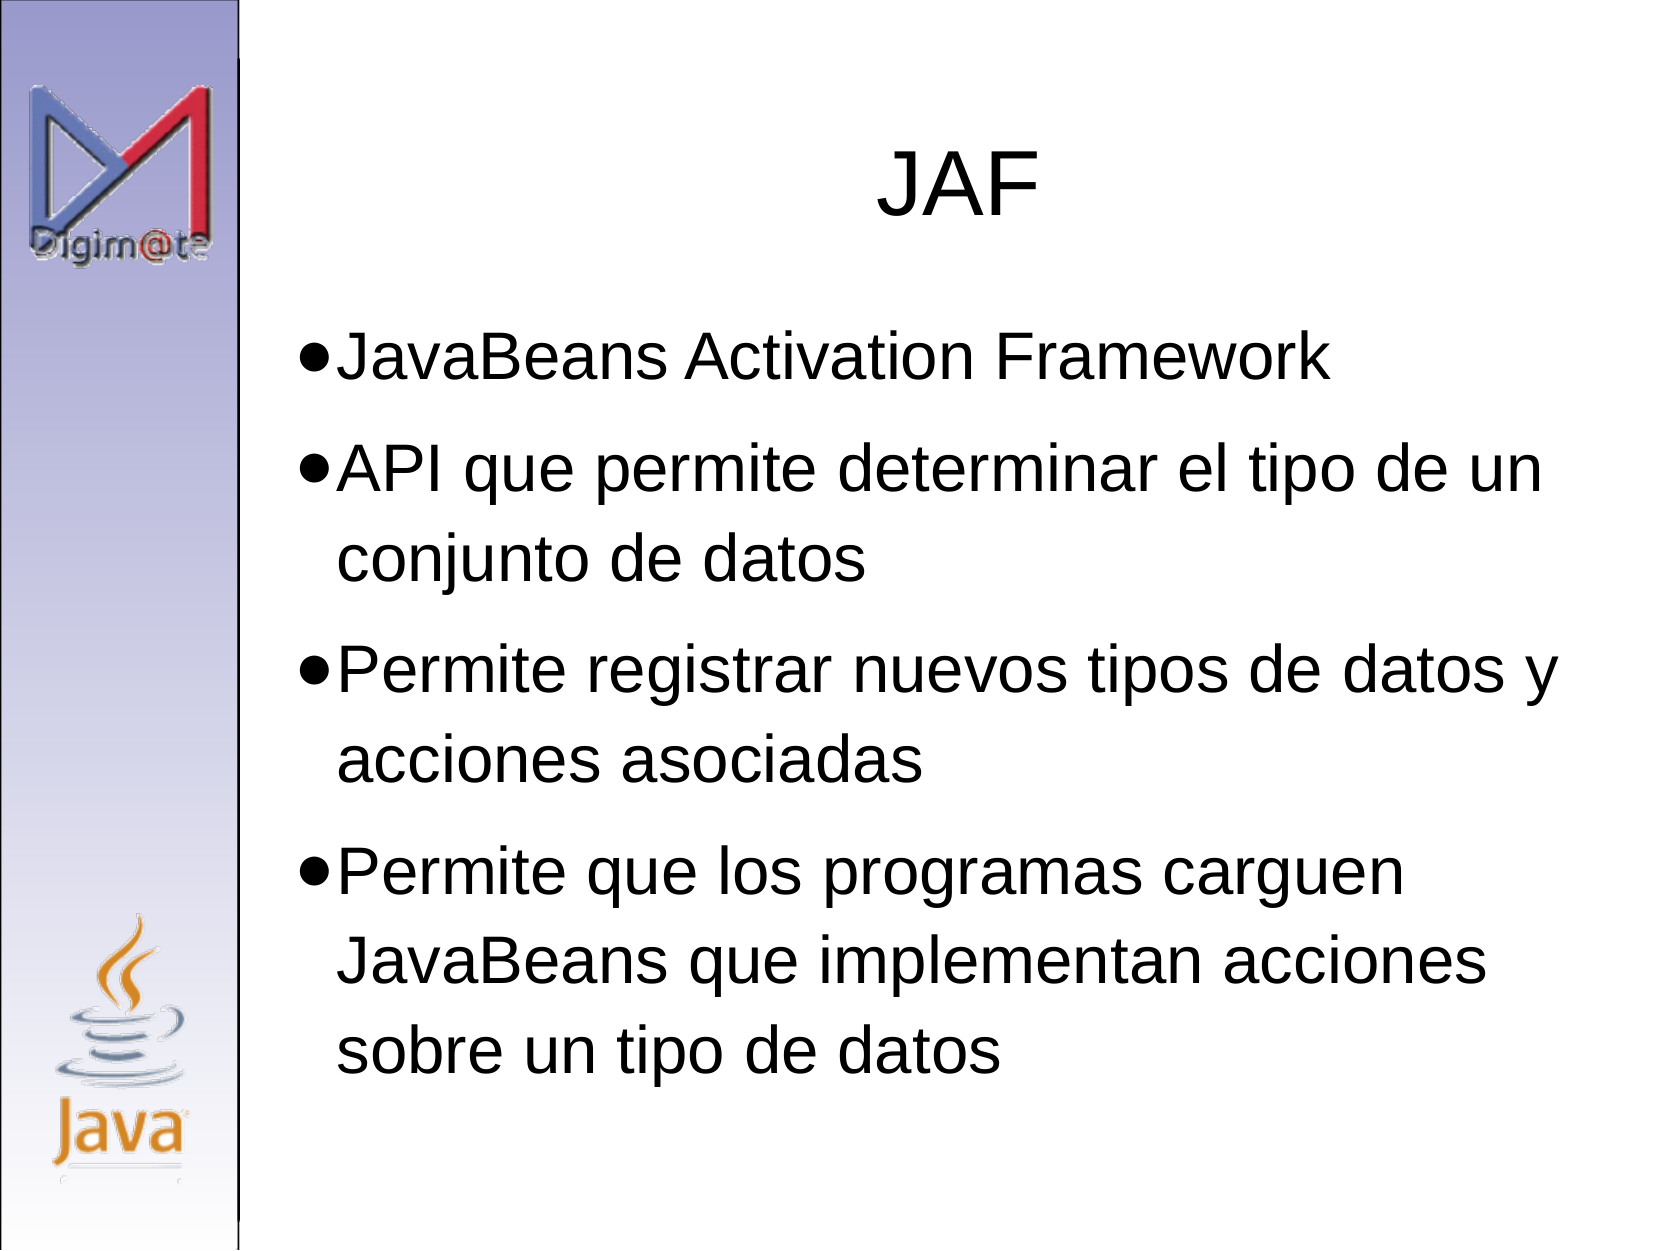

# JAF
JavaBeans Activation Framework
API que permite determinar el tipo de un conjunto de datos
Permite registrar nuevos tipos de datos y acciones asociadas
Permite que los programas carguen JavaBeans que implementan acciones sobre un tipo de datos